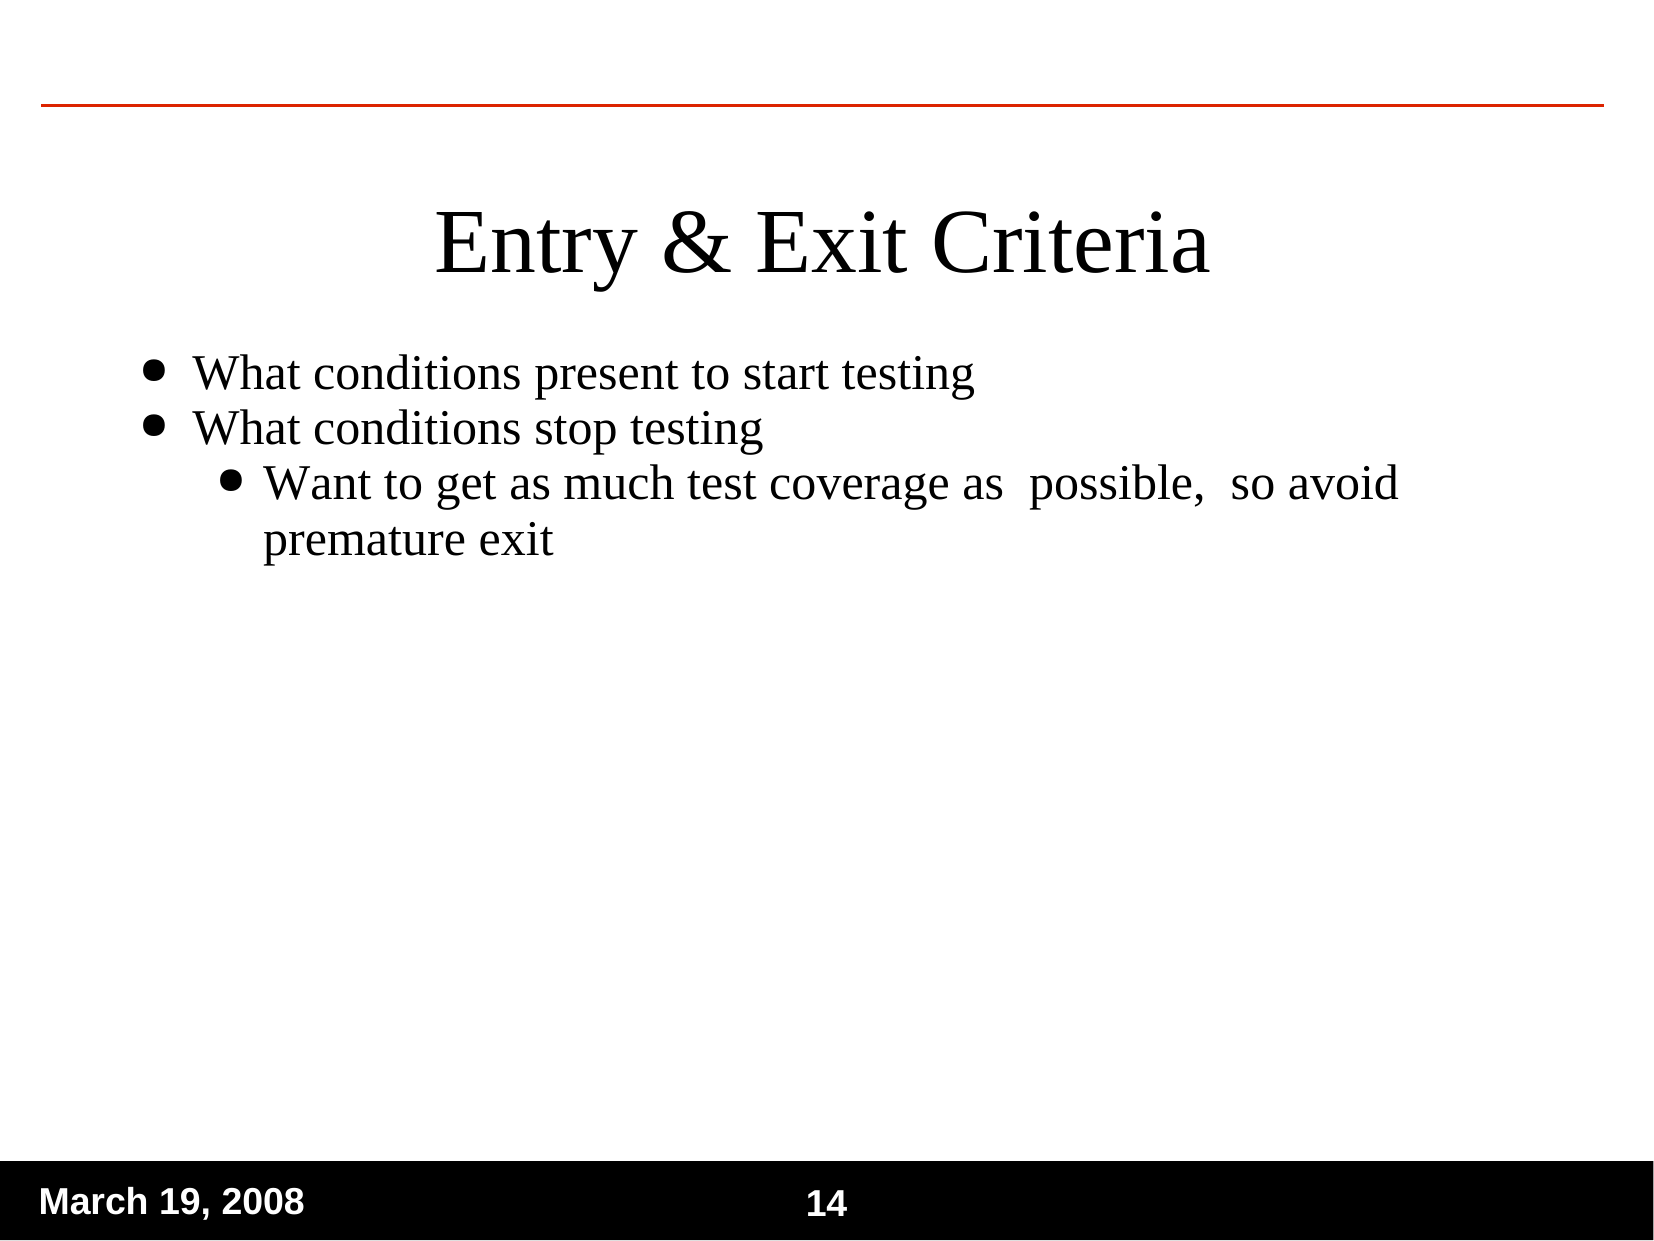

# Entry & Exit Criteria
What conditions present to start testing
What conditions stop testing
Want to get as much test coverage as possible, so avoid premature exit